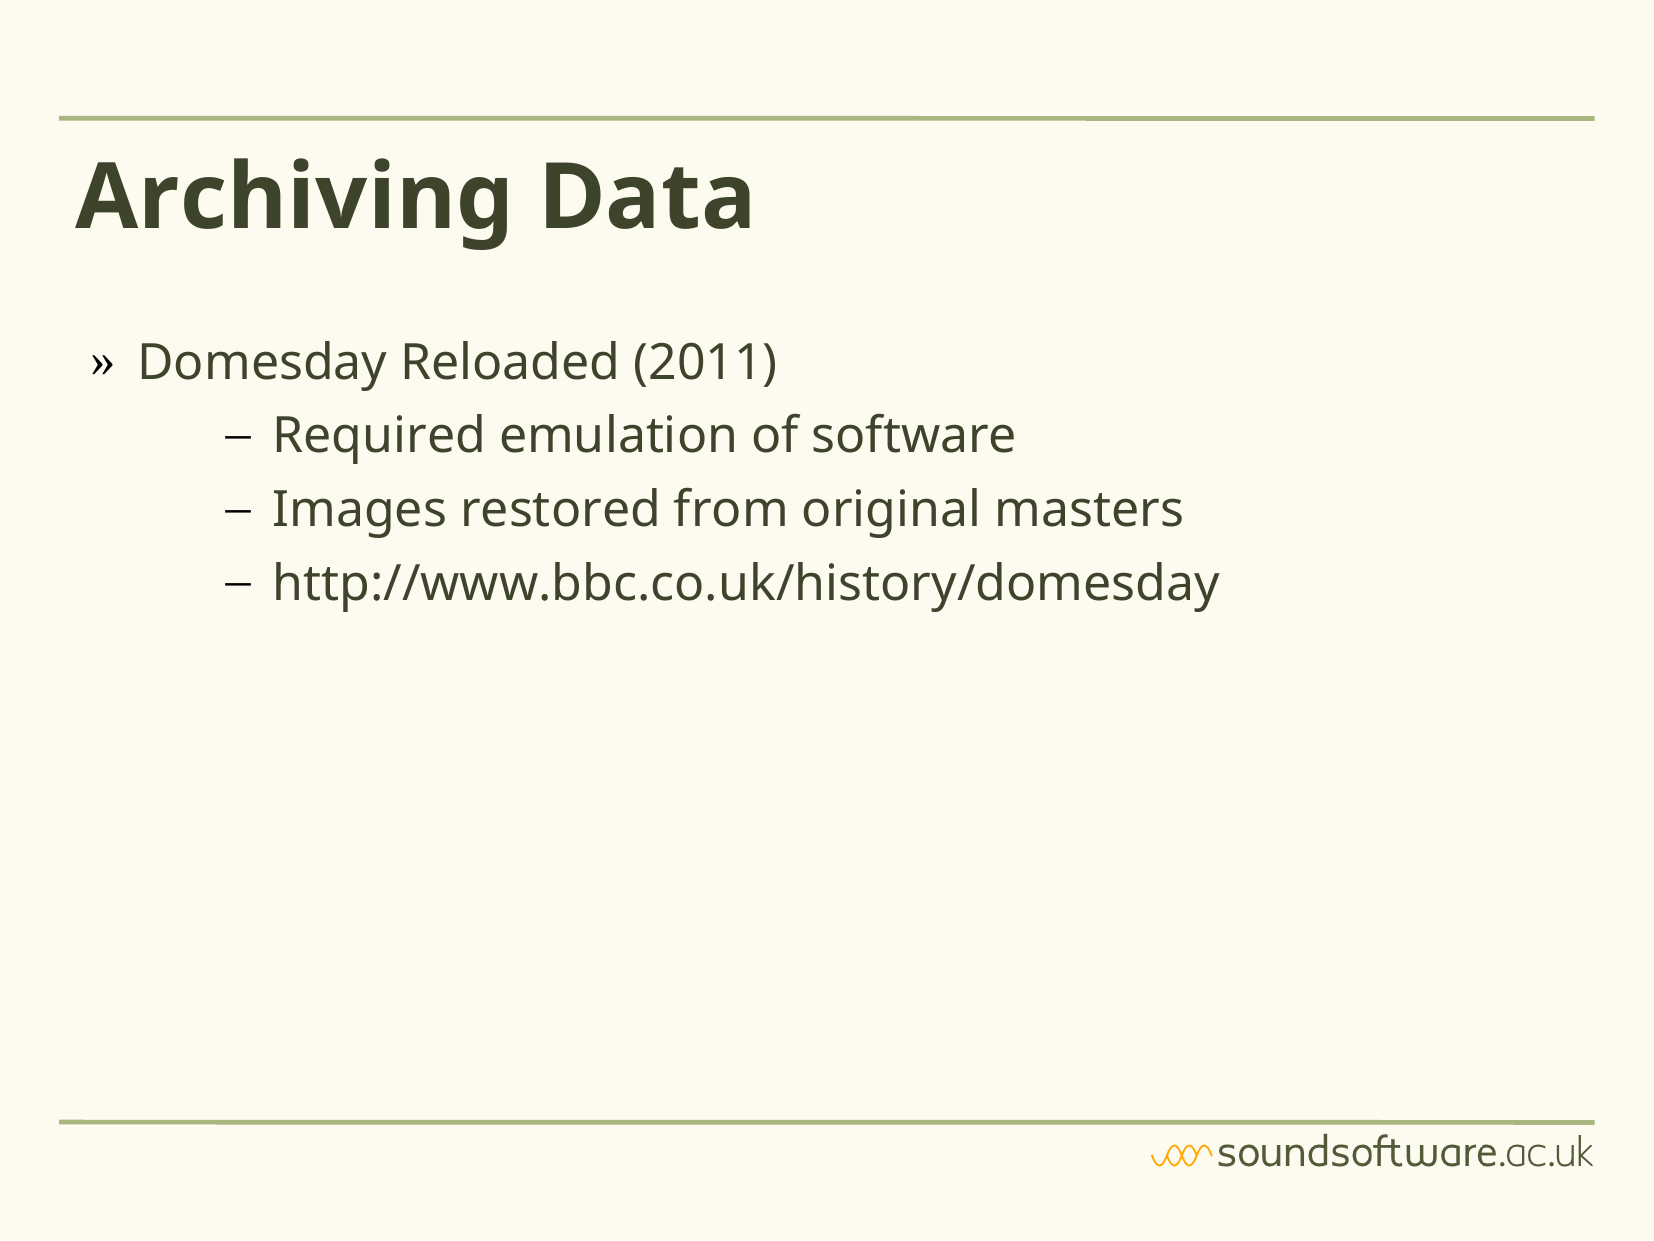

# Archiving Data
Domesday Reloaded (2011)
Required emulation of software
Images restored from original masters
http://www.bbc.co.uk/history/domesday